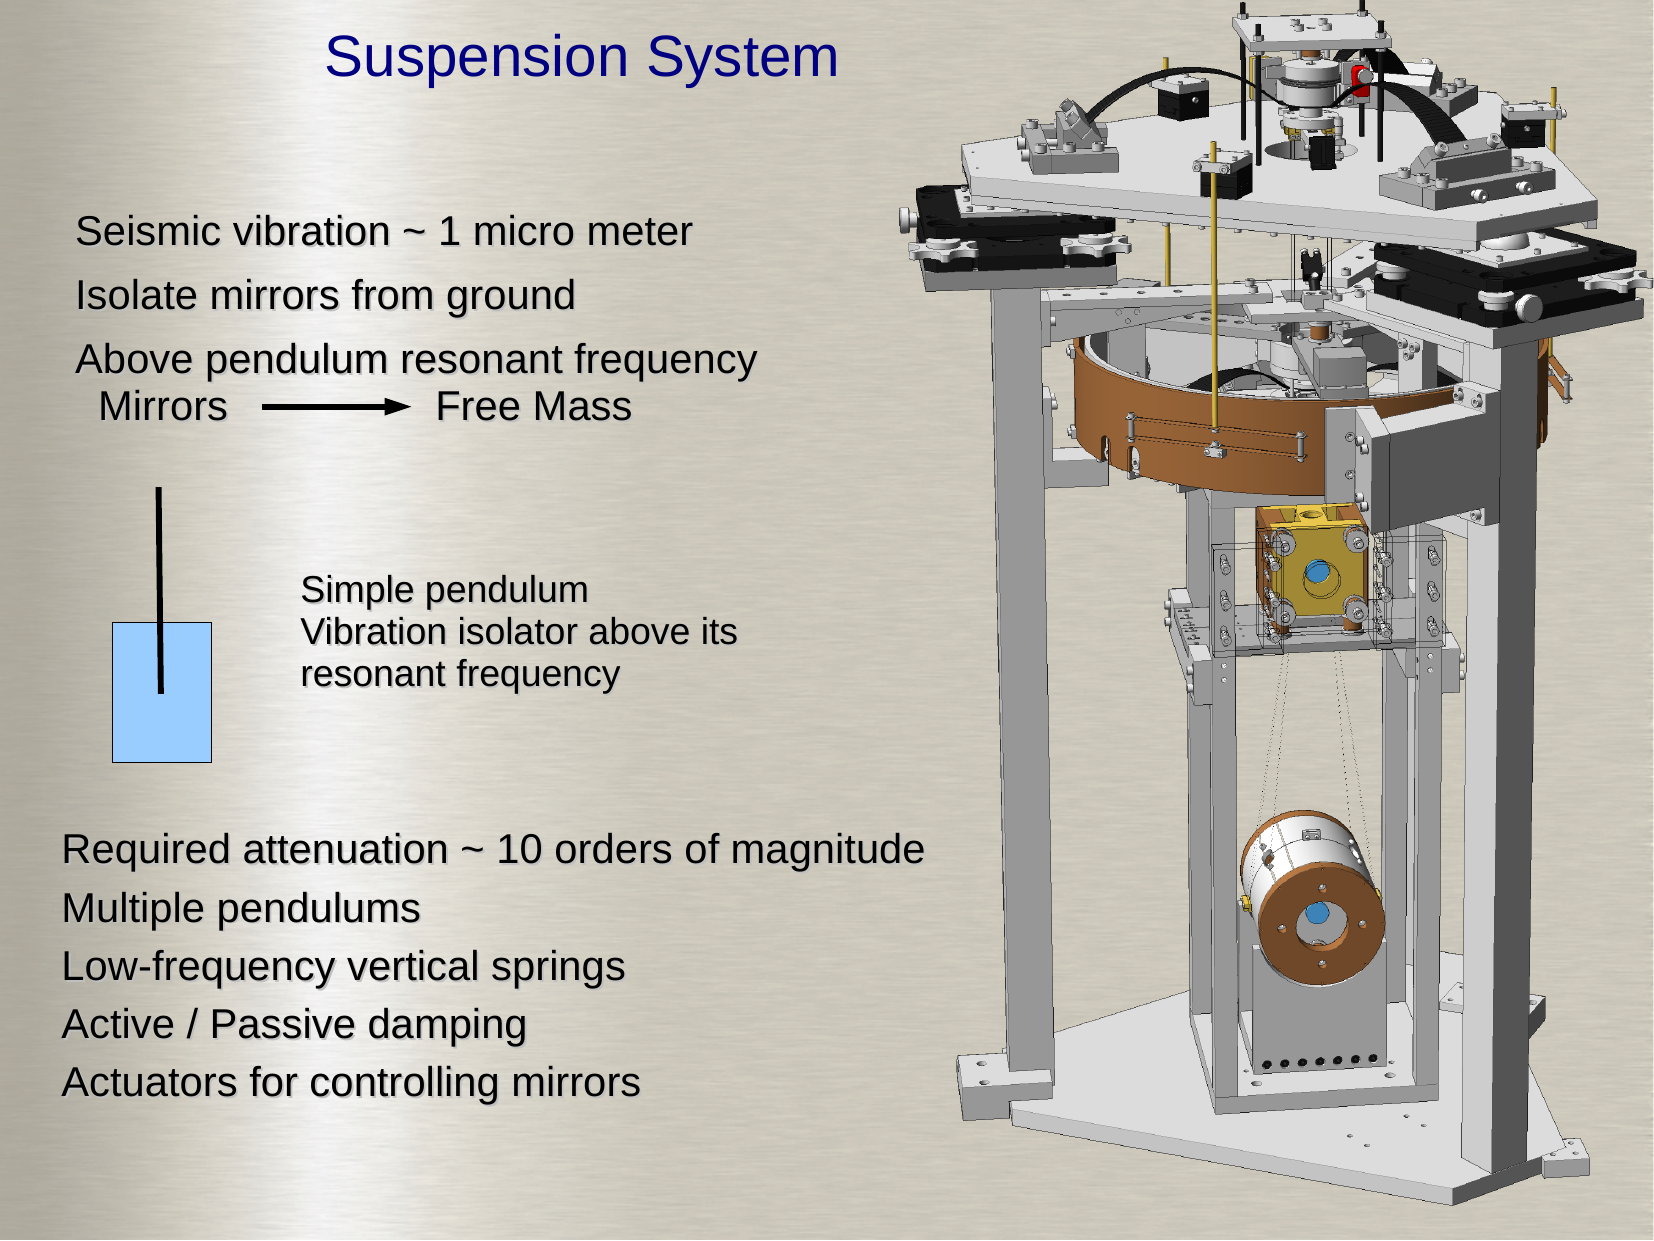

Suspension System
Seismic vibration ~ 1 micro meter
Isolate mirrors from ground
Above pendulum resonant frequency
 Mirrors Free Mass
Simple pendulum
Vibration isolator above its
resonant frequency
Required attenuation ~ 10 orders of magnitude
Multiple pendulums
Low-frequency vertical springs
Active / Passive damping
Actuators for controlling mirrors